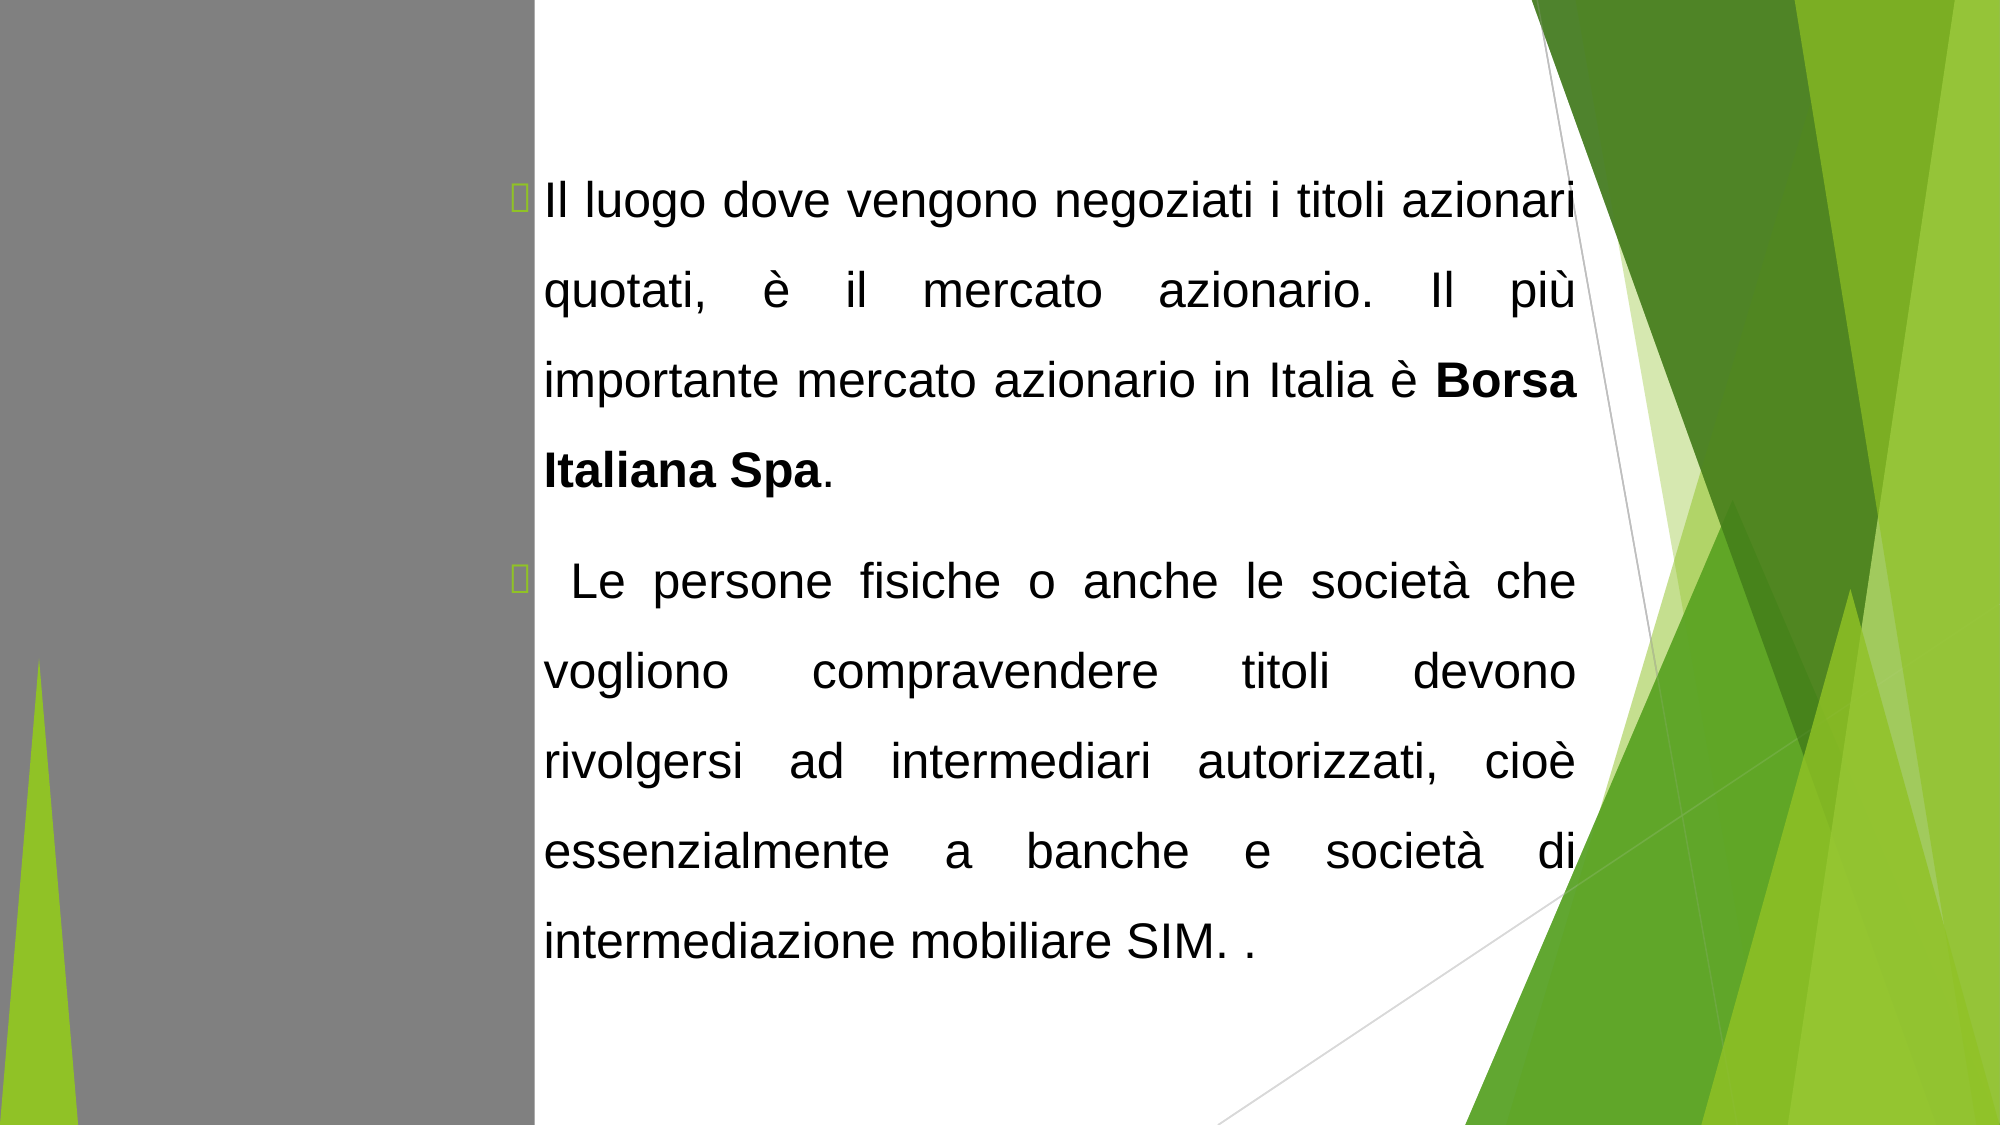

Il luogo dove vengono negoziati i titoli azionari quotati, è il mercato azionario. Il più importante mercato azionario in Italia è Borsa Italiana Spa.
 Le persone fisiche o anche le società che vogliono compravendere titoli devono rivolgersi ad intermediari autorizzati, cioè essenzialmente a banche e società di intermediazione mobiliare SIM. .